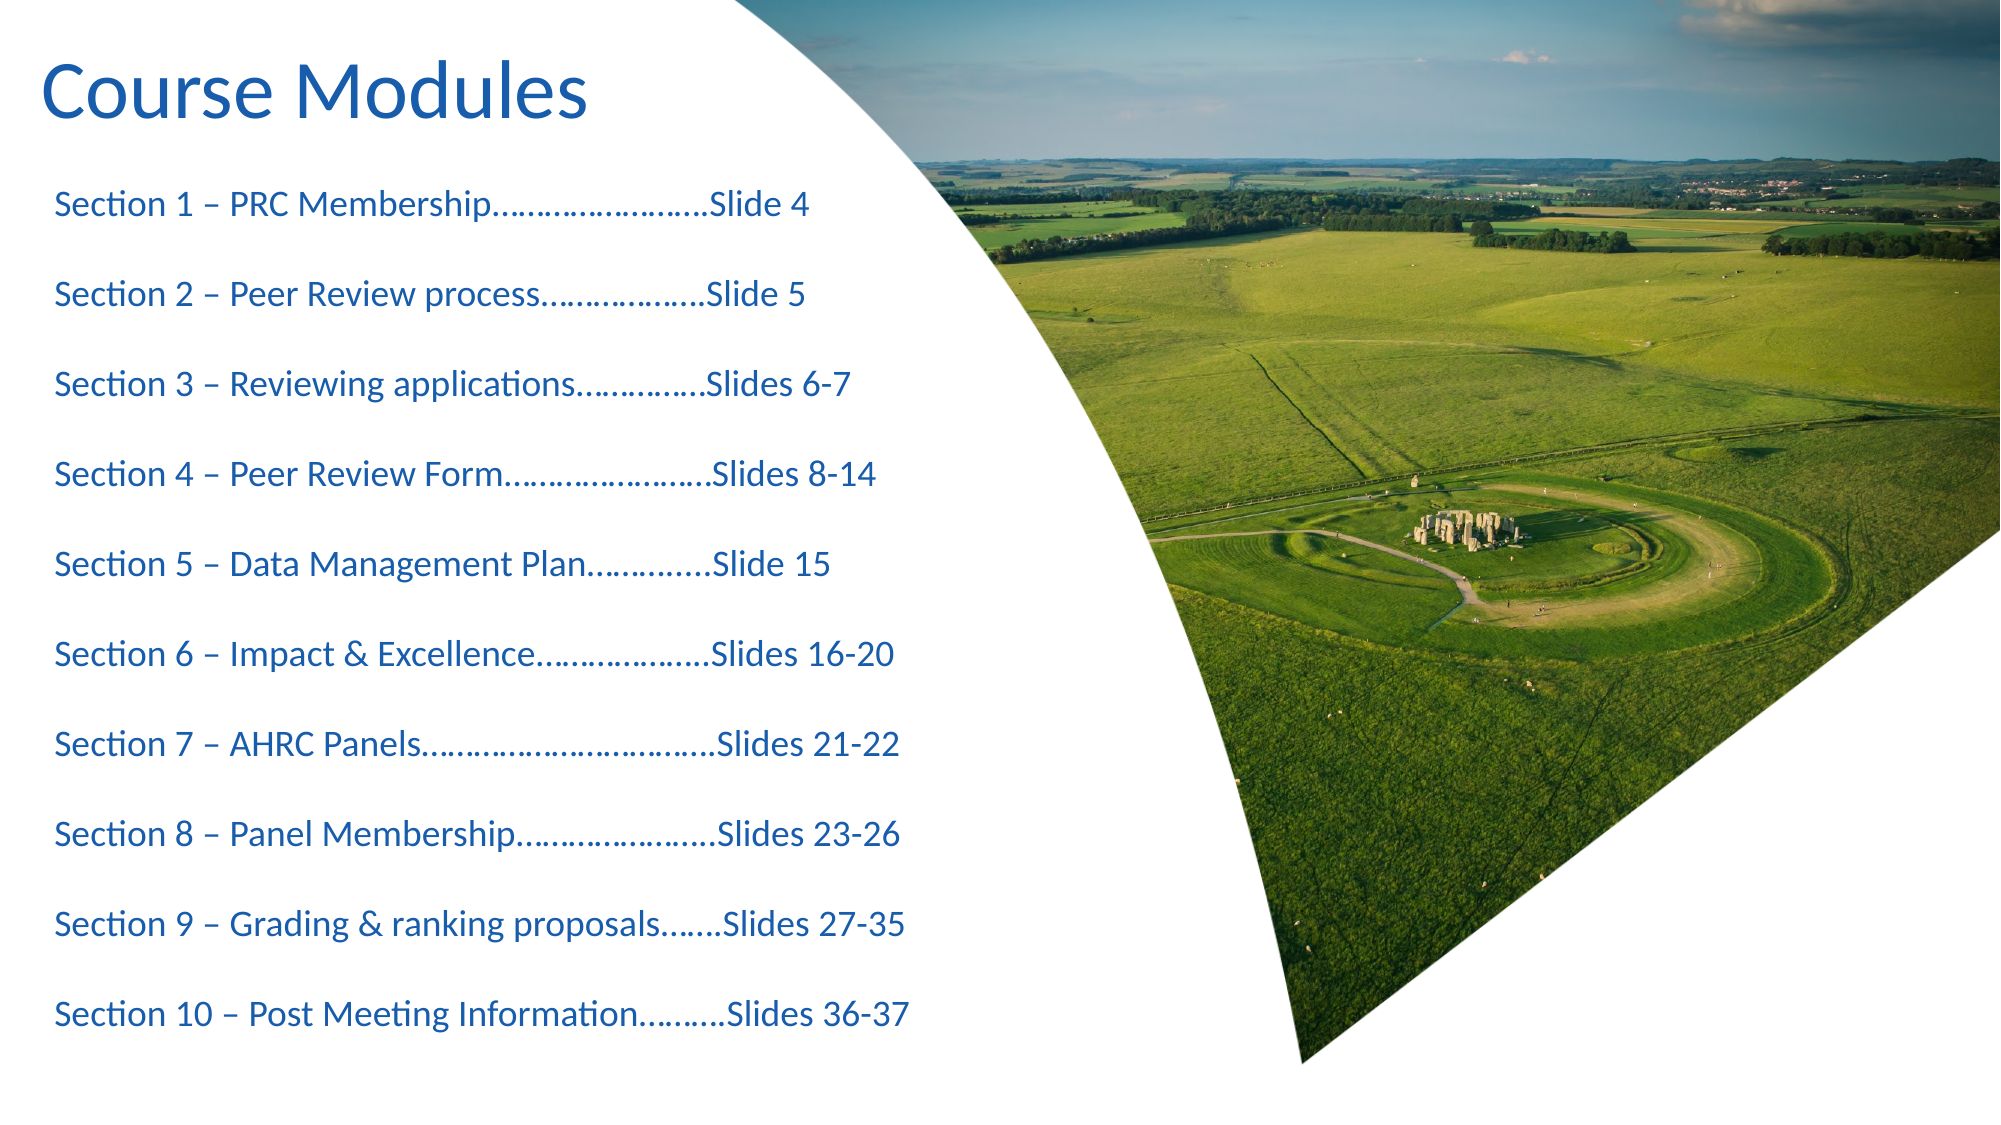

Course Modules
Section 1 – PRC Membership…………………….Slide 4
Section 2 – Peer Review process……………….Slide 5
Section 3 – Reviewing applications……………Slides 6-7
Section 4 – Peer Review Form……………………Slides 8-14
Section 5 – Data Management Plan……….....Slide 15
Section 6 – Impact & Excellence………………..Slides 16-20
Section 7 – AHRC Panels…………………………….Slides 21-22
Section 8 – Panel Membership…………………..Slides 23-26
Section 9 – Grading & ranking proposals…….Slides 27-35
Section 10 – Post Meeting Information……….Slides 36-37